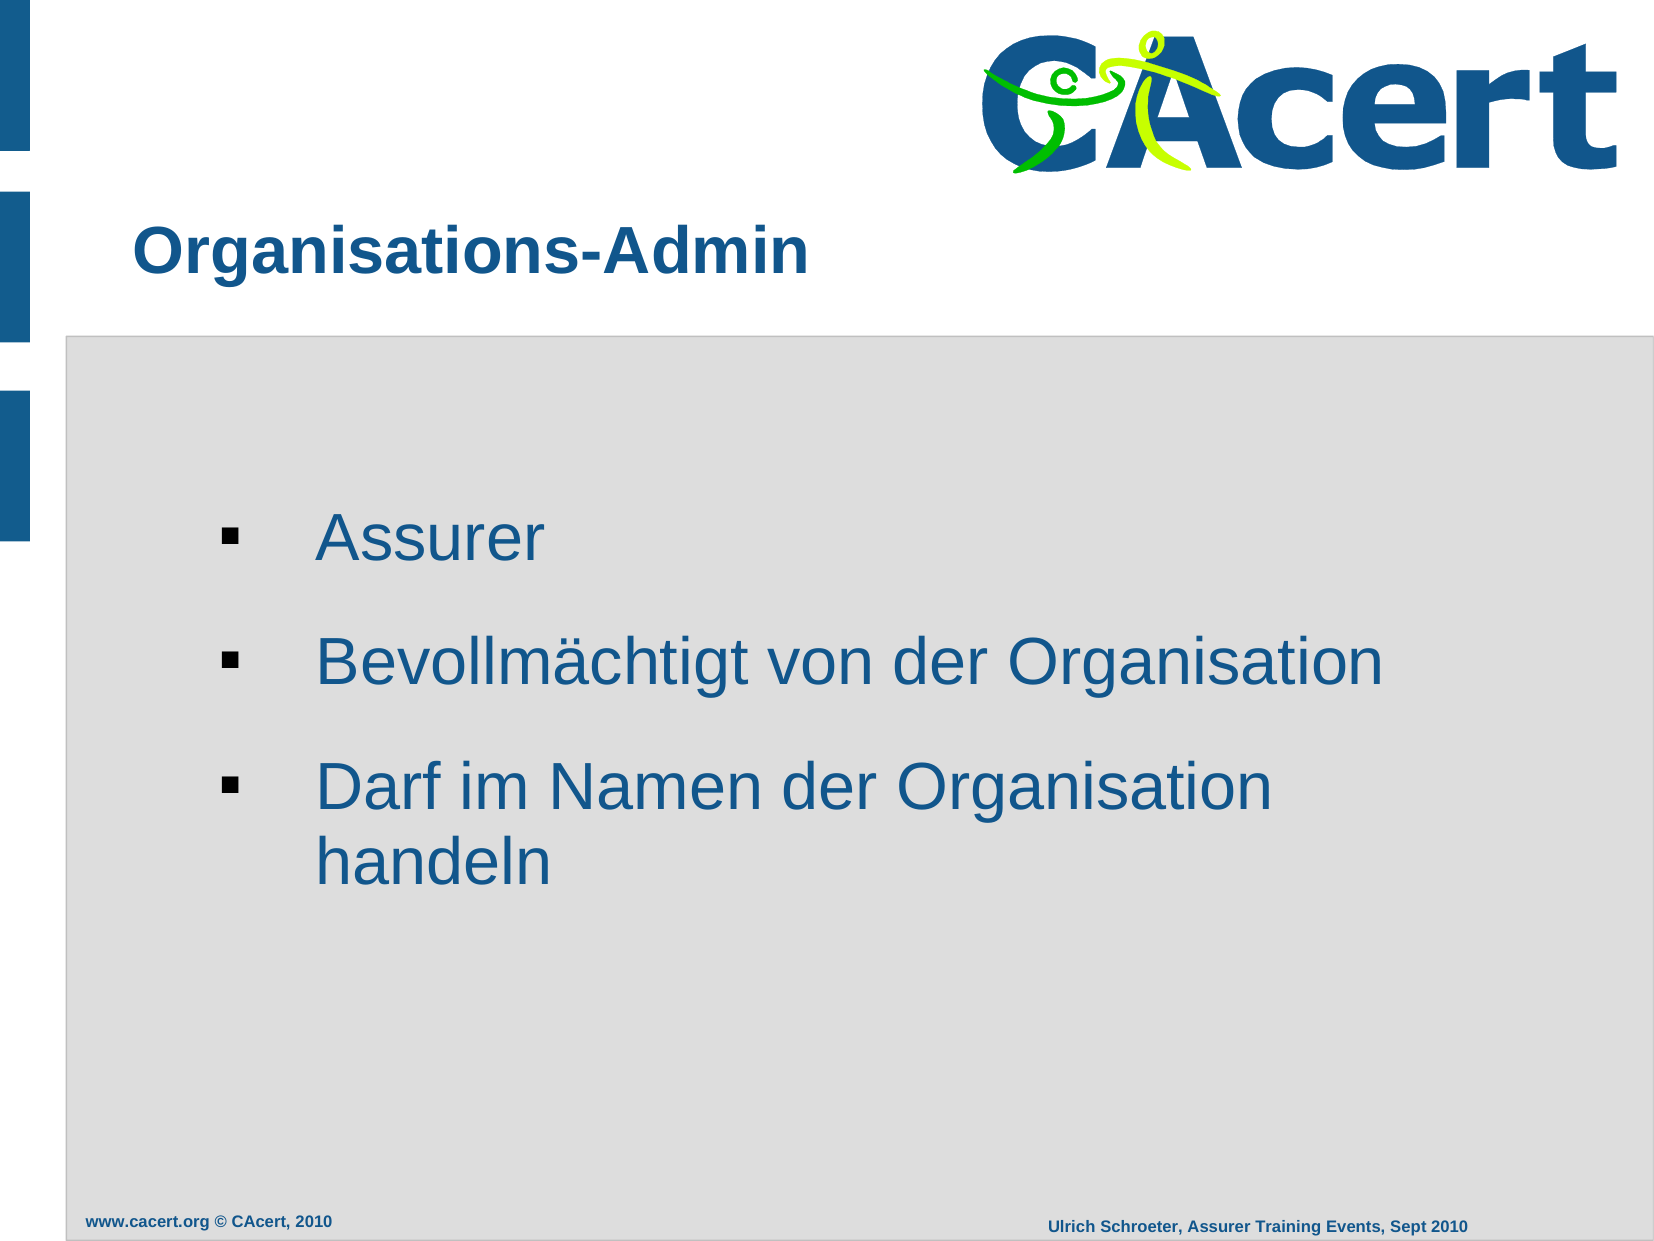

Organisations-Admin
# Assurer
Bevollmächtigt von der Organisation
Darf im Namen der Organisation handeln